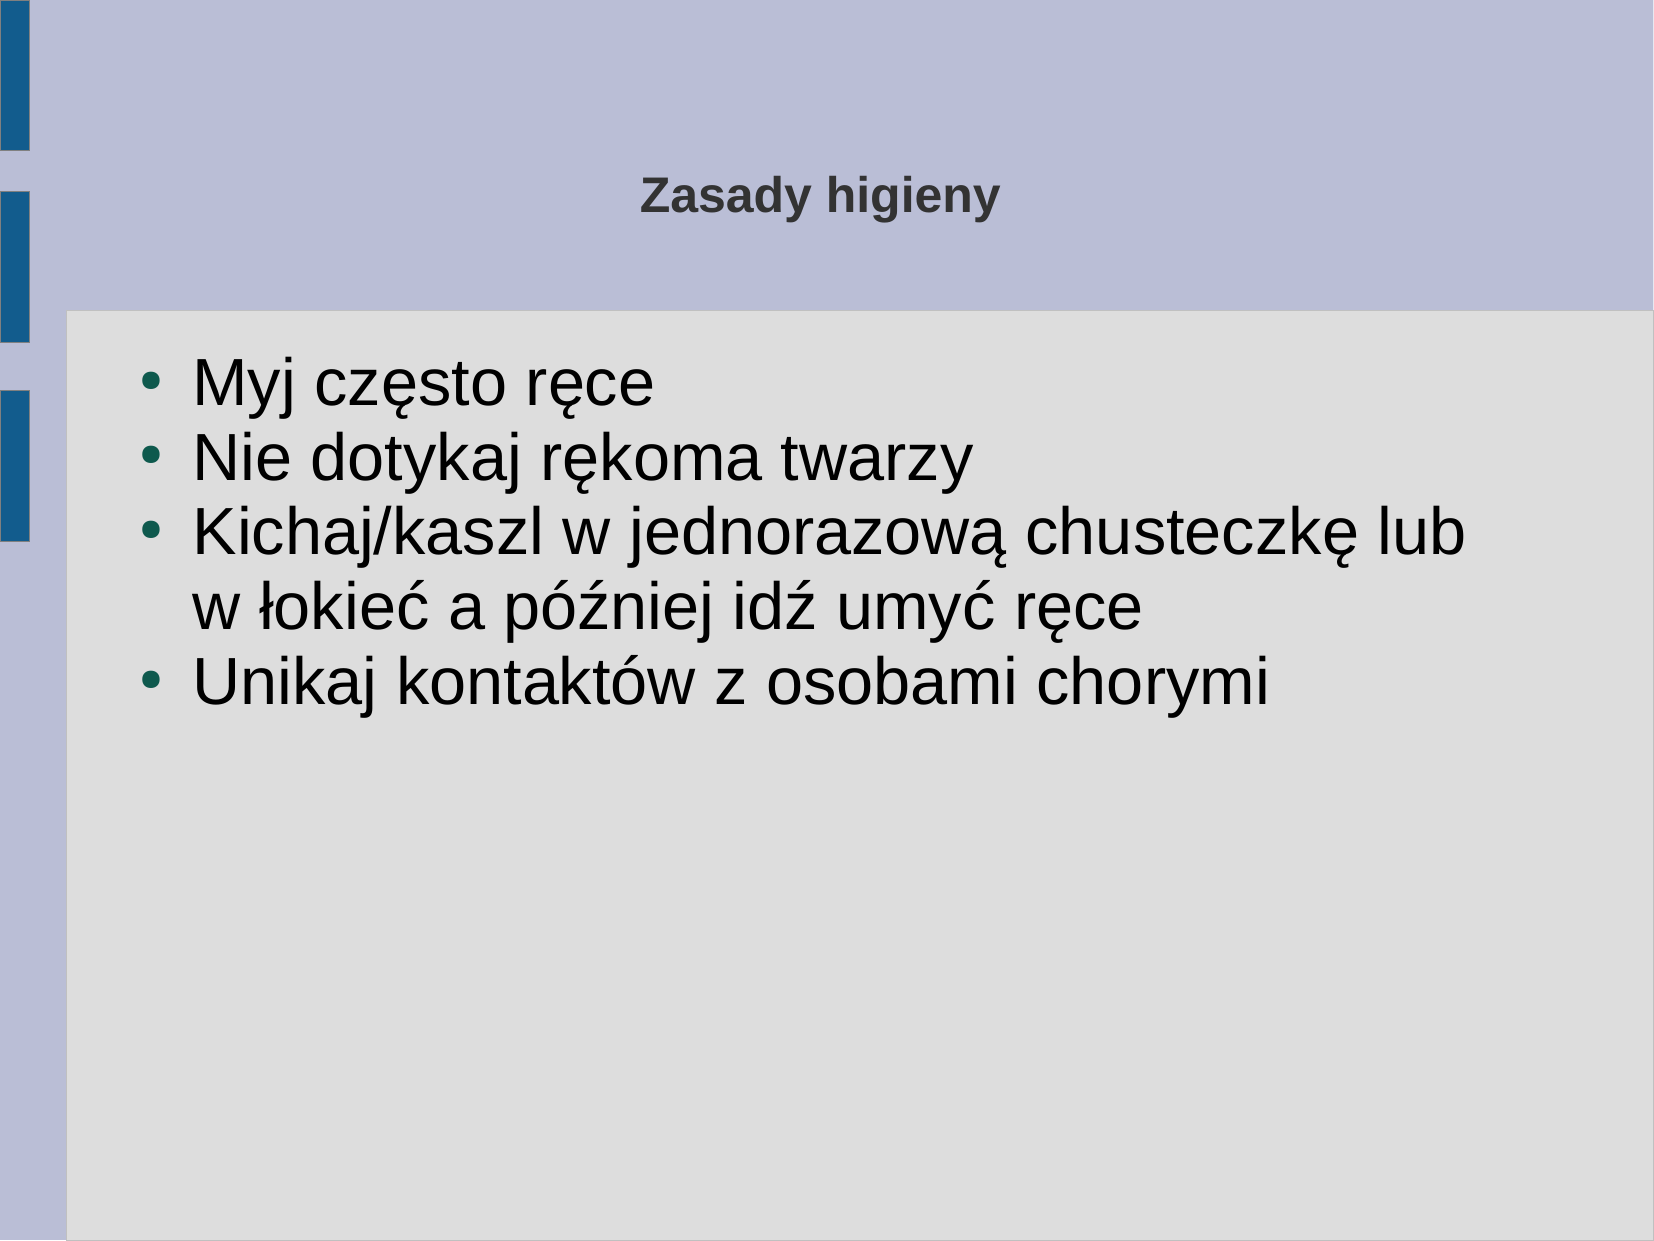

# Zasady higieny
Myj często ręce
Nie dotykaj rękoma twarzy
Kichaj/kaszl w jednorazową chusteczkę lub w łokieć a później idź umyć ręce
Unikaj kontaktów z osobami chorymi